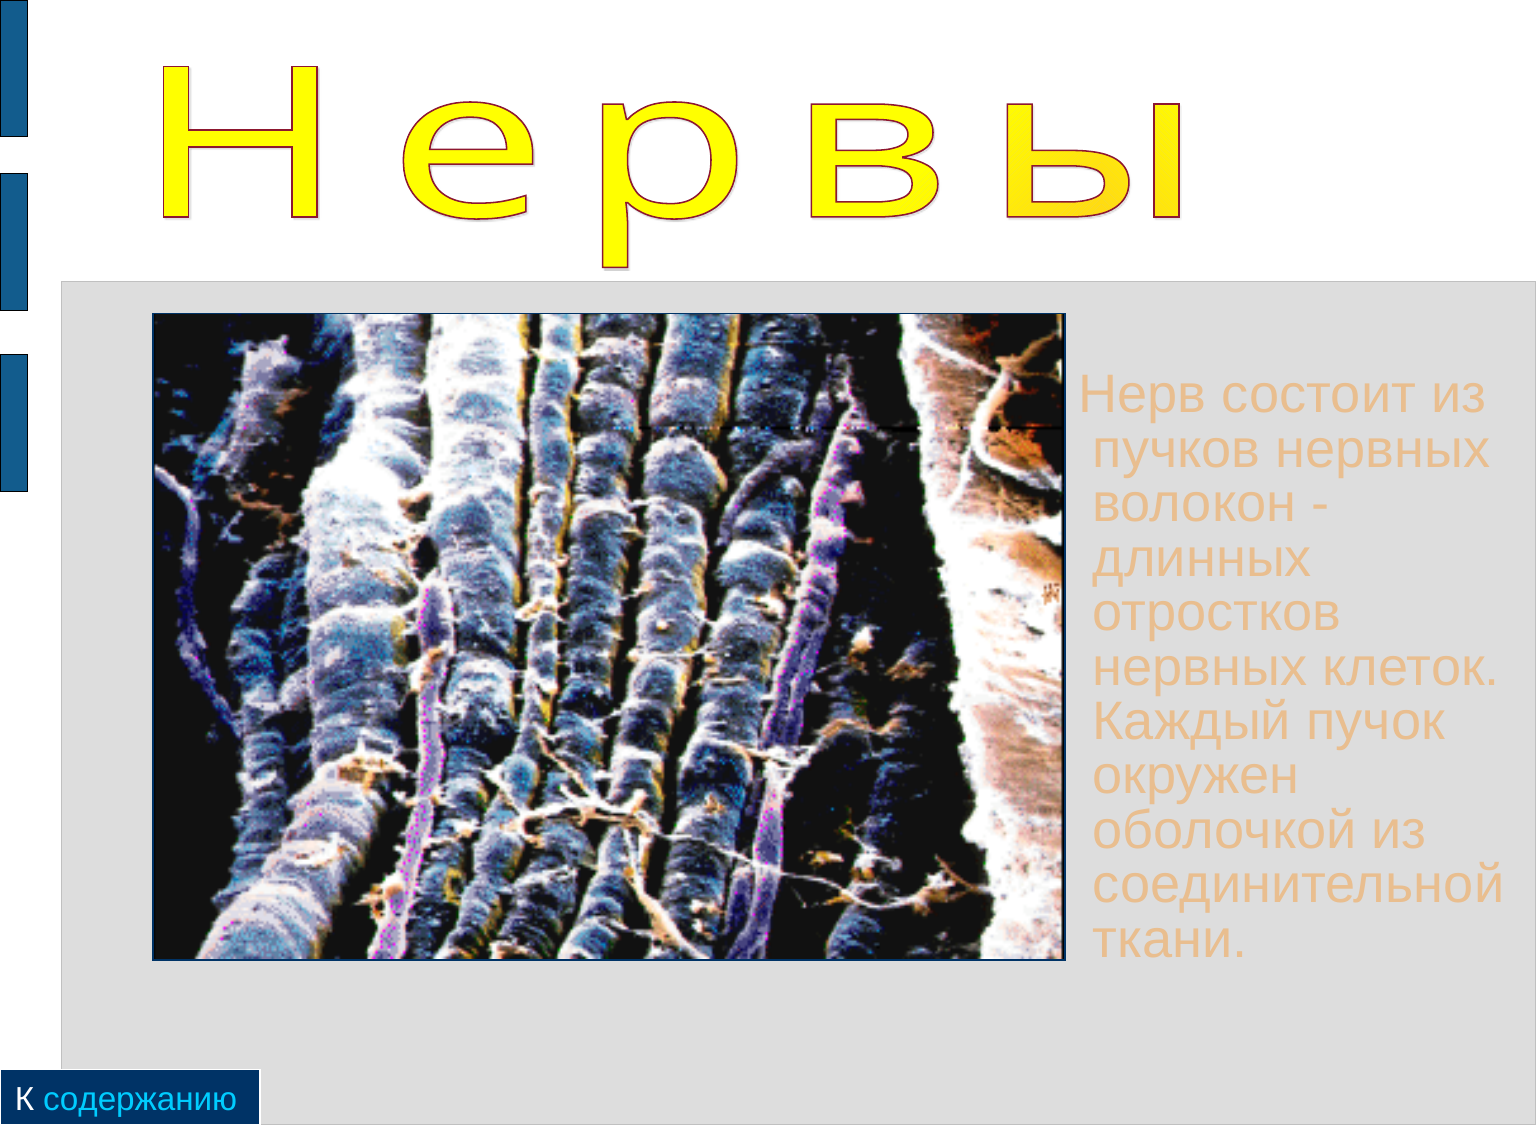

Нервы
# Нерв состоит из пучков нервных волокон - длинных отростков нервных клеток. Каждый пучок окружен оболочкой из соединительной ткани.
К содержанию